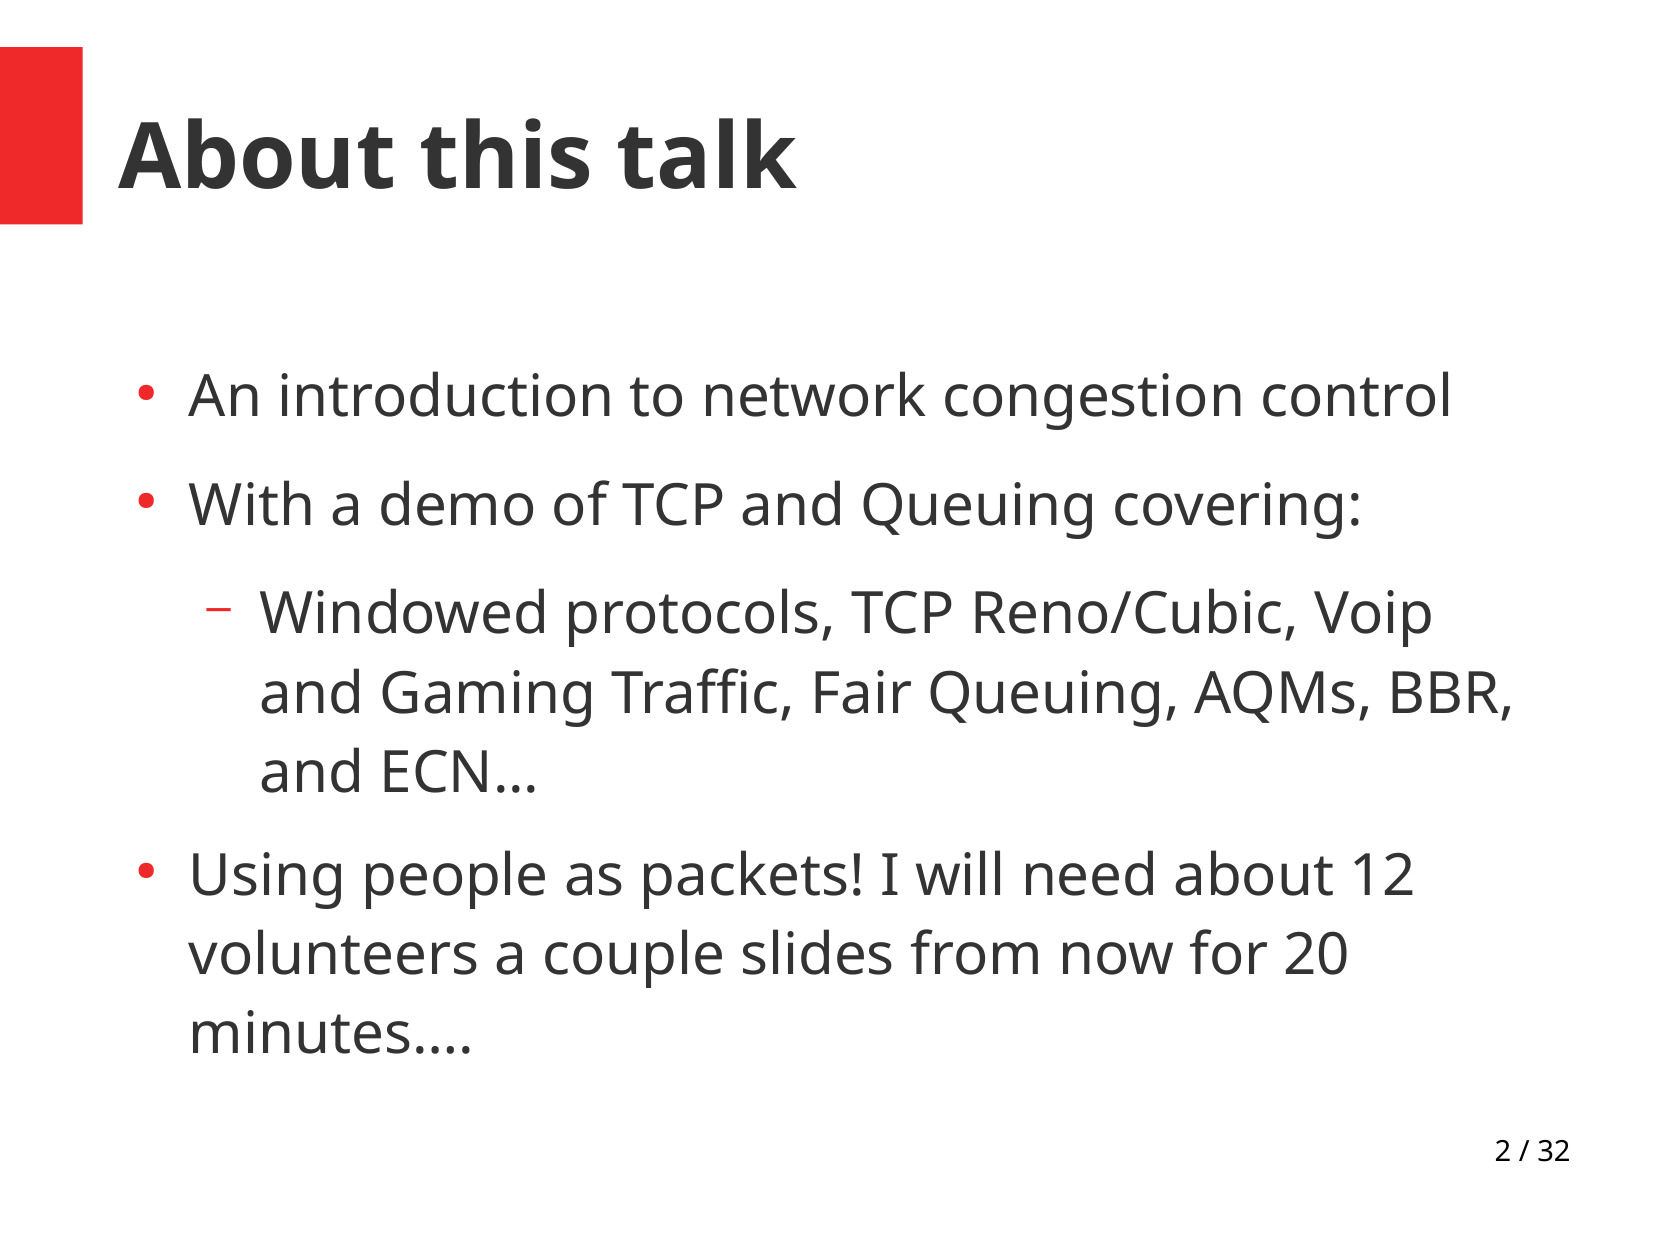

# About this talk
An introduction to network congestion control
With a demo of TCP and Queuing covering:
Windowed protocols, TCP Reno/Cubic, Voip and Gaming Traffic, Fair Queuing, AQMs, BBR, and ECN...
Using people as packets! I will need about 12 volunteers a couple slides from now for 20 minutes….
2